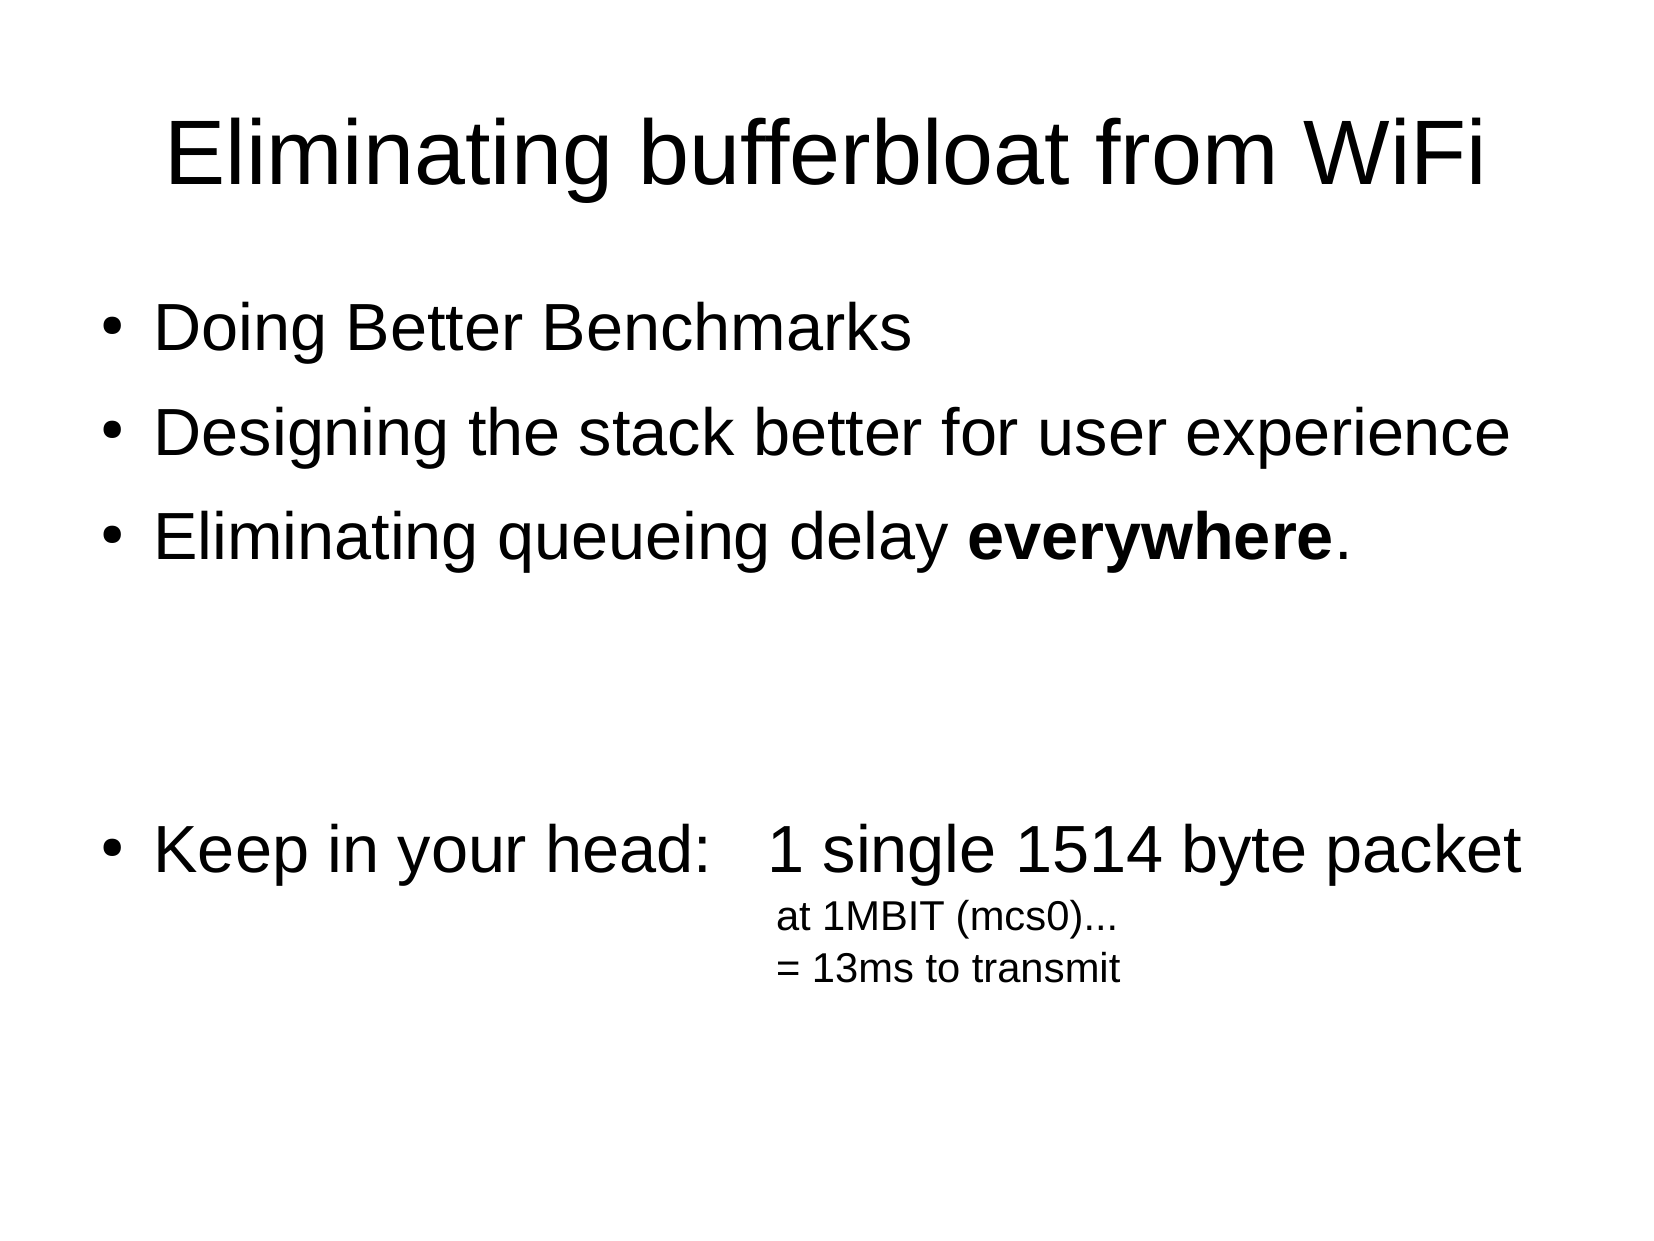

# Eliminating bufferbloat from WiFi
Doing Better Benchmarks
Designing the stack better for user experience
Eliminating queueing delay everywhere.
Keep in your head: 1 single 1514 byte packet
 at 1MBIT (mcs0)...
 = 13ms to transmit